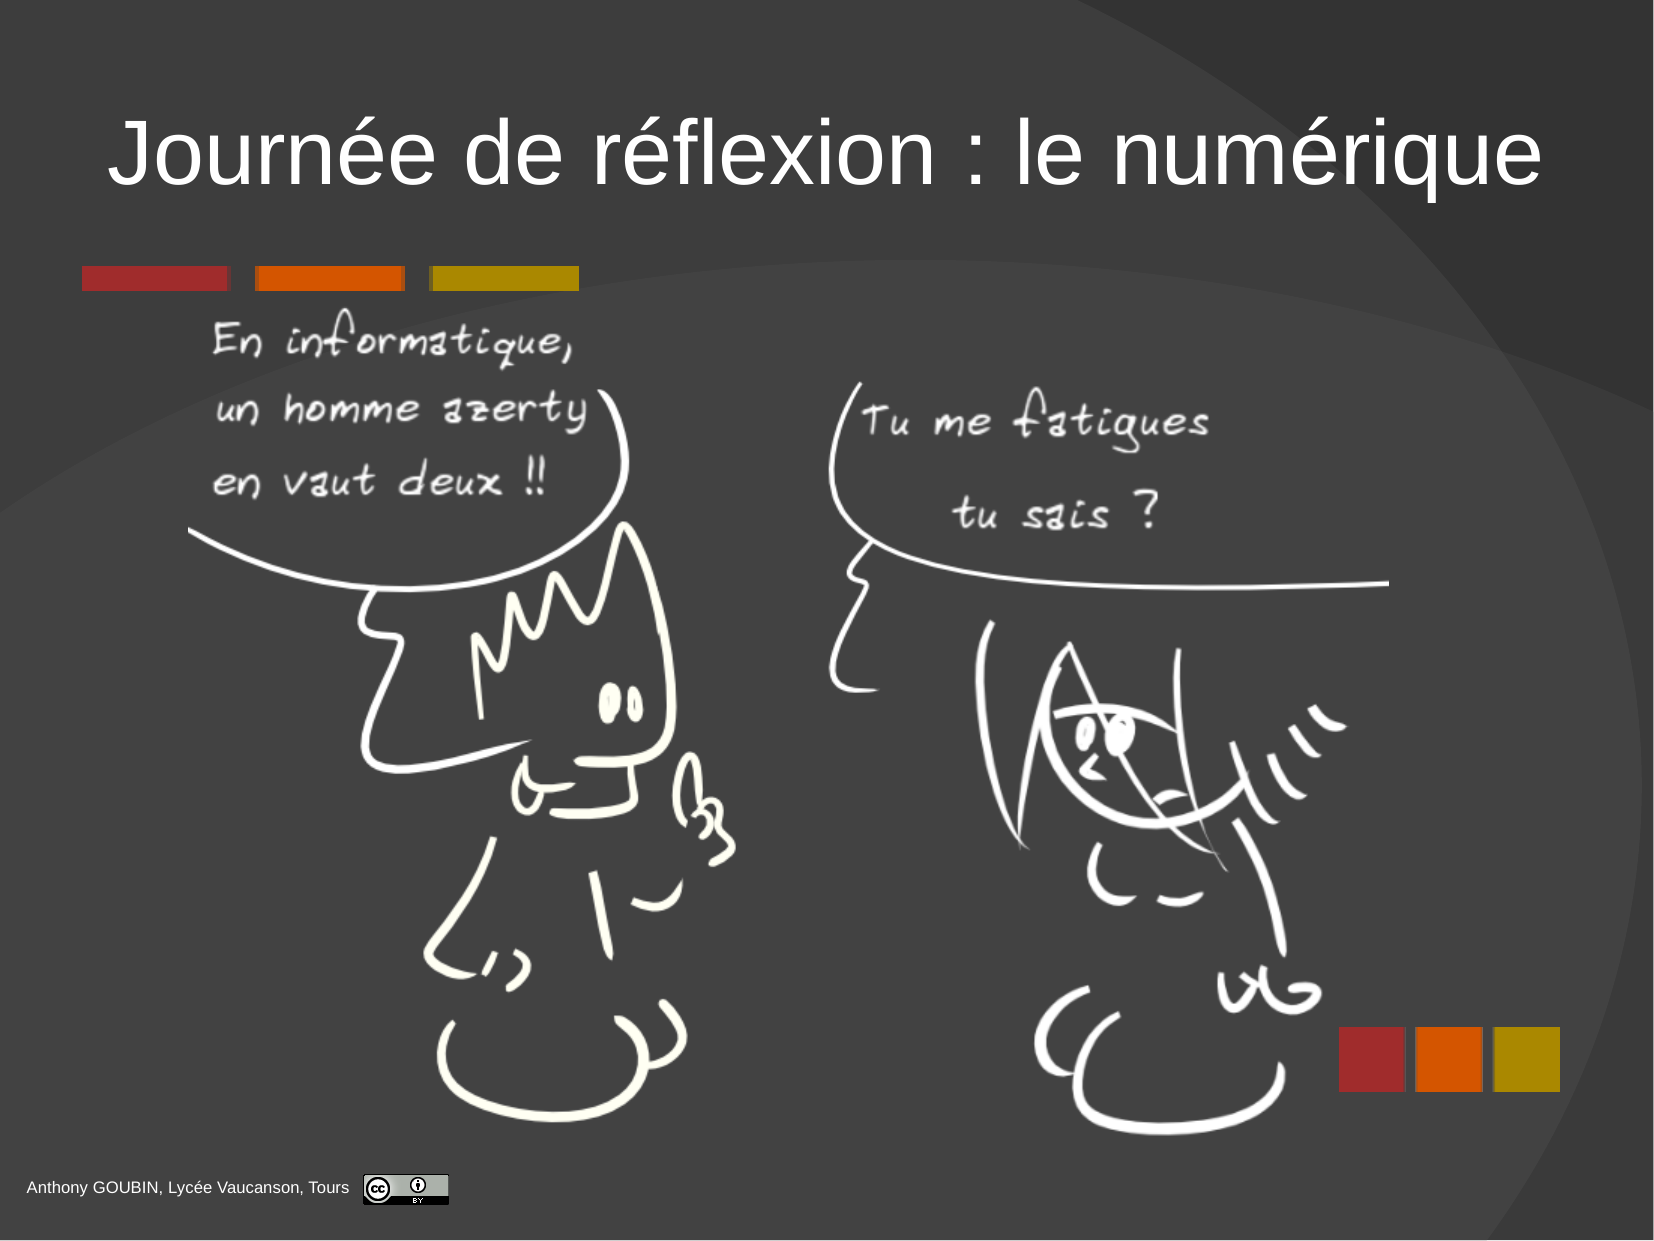

# Journée de réflexion : le numérique
Anthony GOUBIN, Lycée Vaucanson, Tours